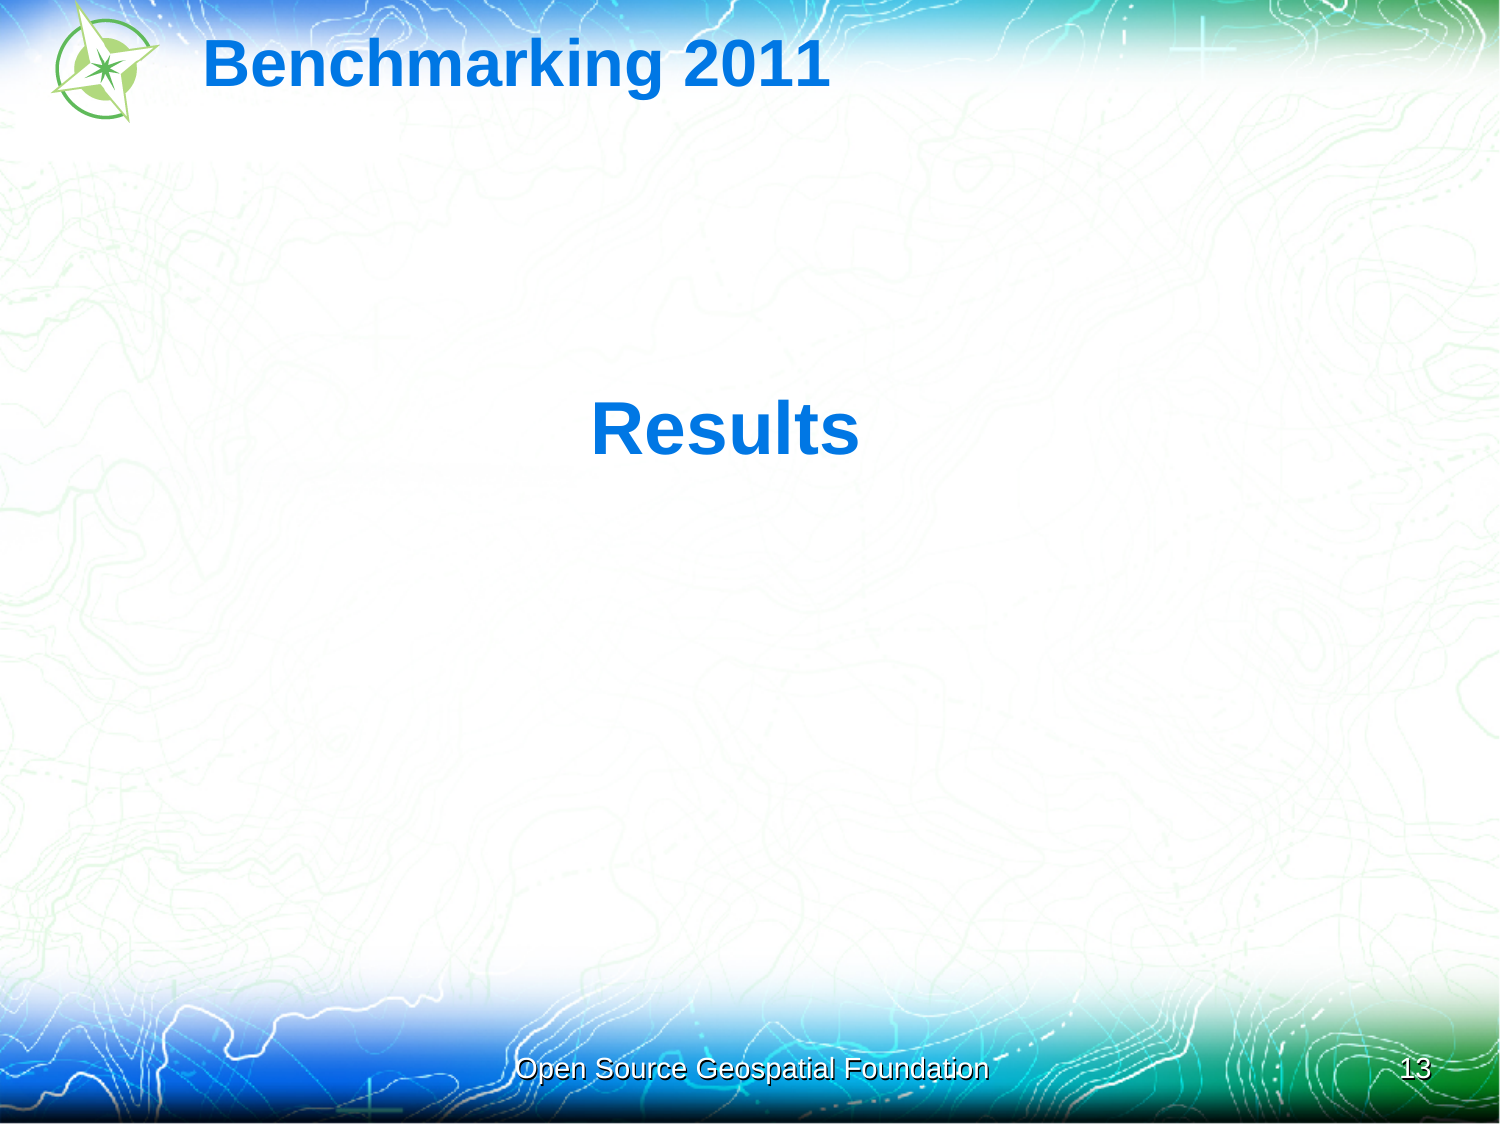

Benchmarking 2011
# Results
Open Source Geospatial Foundation